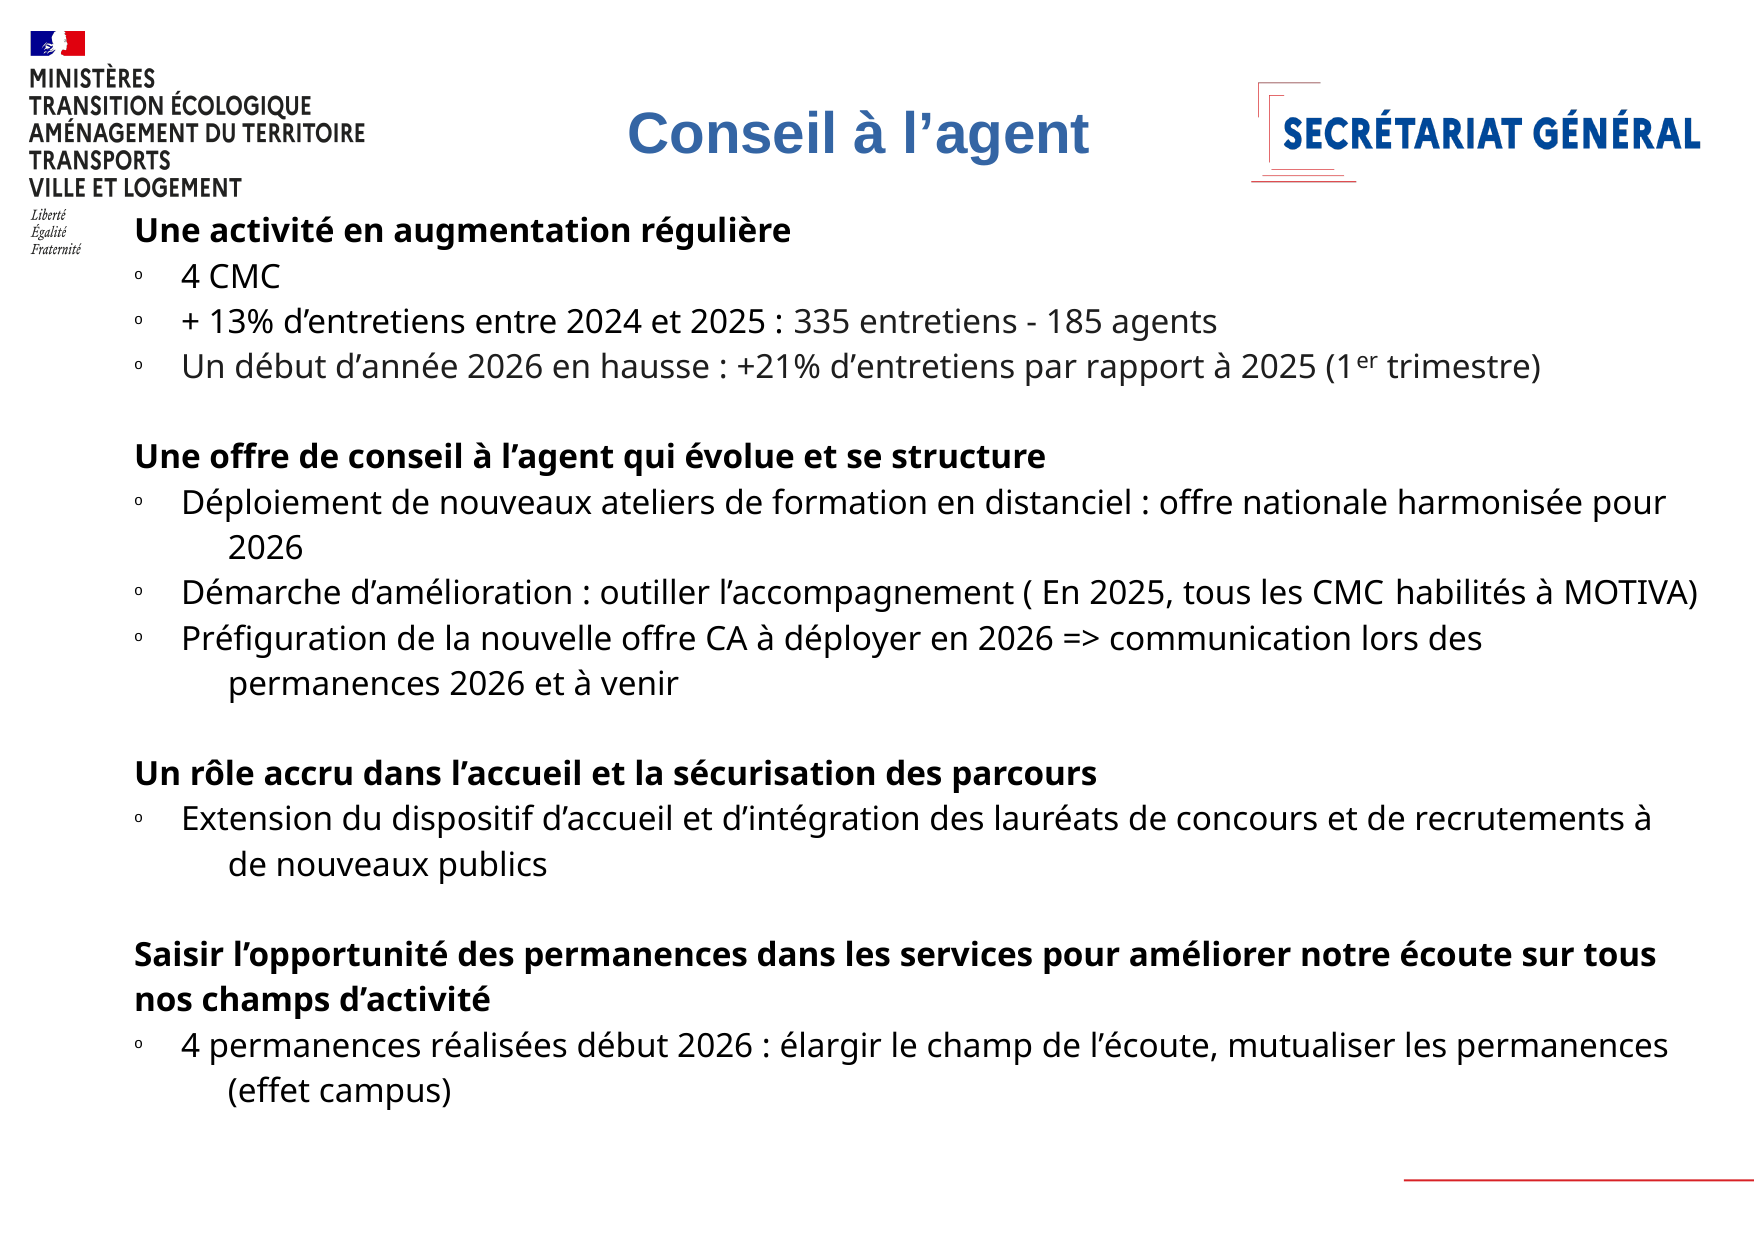

Conseil à l’agent
Une activité en augmentation régulière
4 CMC
+ 13% d’entretiens entre 2024 et 2025 : 335 entretiens - 185 agents
Un début d’année 2026 en hausse : +21% d’entretiens par rapport à 2025 (1er trimestre)
Une offre de conseil à l’agent qui évolue et se structure
Déploiement de nouveaux ateliers de formation en distanciel : offre nationale harmonisée pour 2026
Démarche d’amélioration : outiller l’accompagnement ( En 2025, tous les CMC habilités à MOTIVA)
Préfiguration de la nouvelle offre CA à déployer en 2026 => communication lors des permanences 2026 et à venir
Un rôle accru dans l’accueil et la sécurisation des parcours
Extension du dispositif d’accueil et d’intégration des lauréats de concours et de recrutements à de nouveaux publics
Saisir l’opportunité des permanences dans les services pour améliorer notre écoute sur tous nos champs d’activité
4 permanences réalisées début 2026 : élargir le champ de l’écoute, mutualiser les permanences (effet campus)